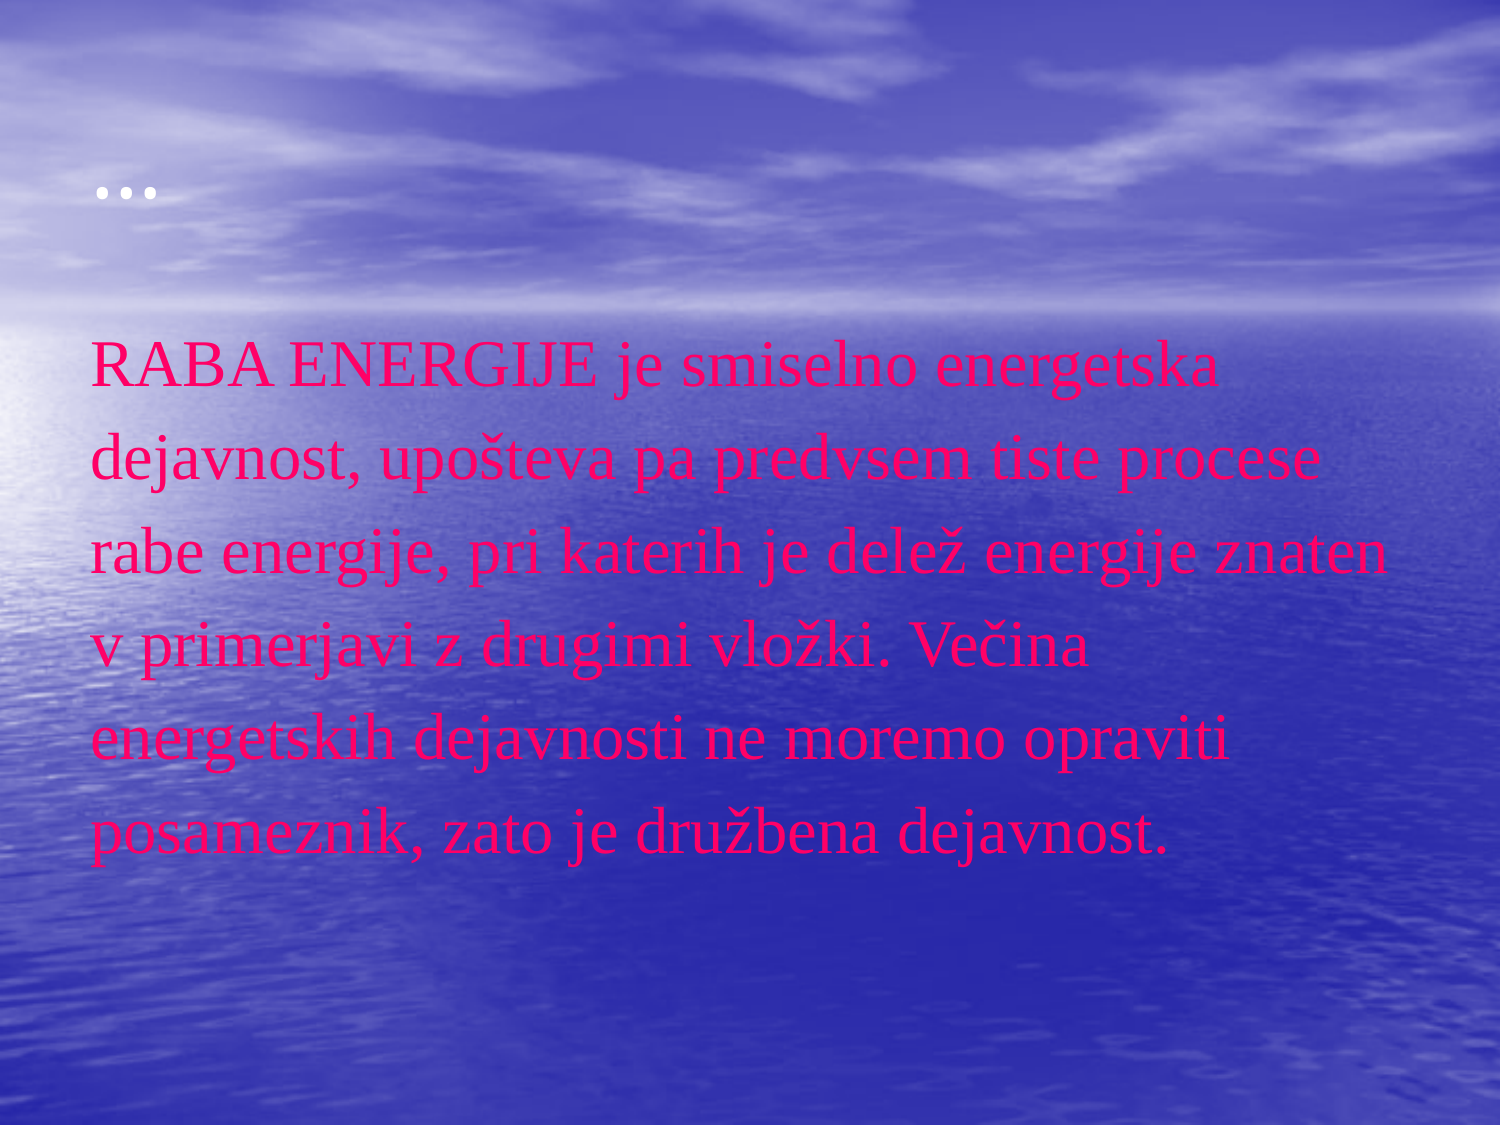

# …
RABA ENERGIJE je smiselno energetska
dejavnost, upošteva pa predvsem tiste procese
rabe energije, pri katerih je delež energije znaten
v primerjavi z drugimi vložki. Večina
energetskih dejavnosti ne moremo opraviti
posameznik, zato je družbena dejavnost.